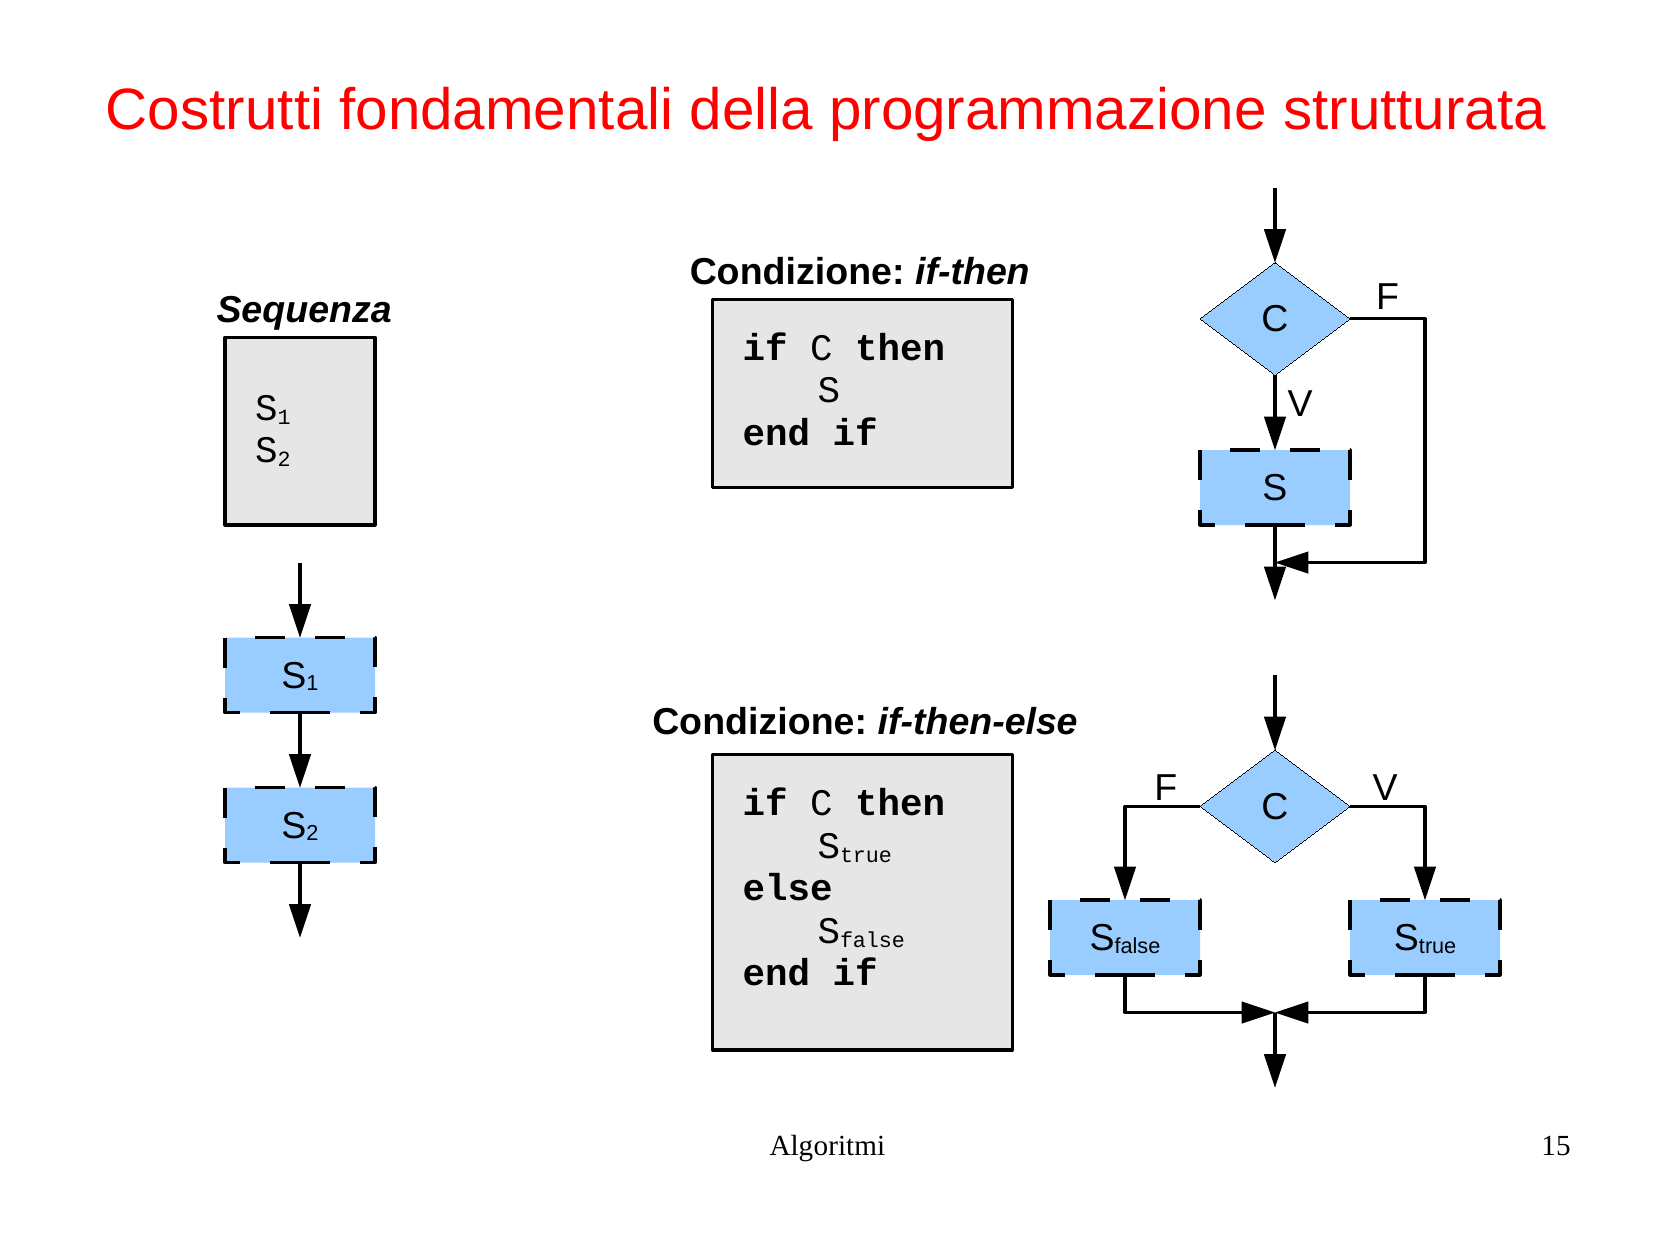

# Costrutti fondamentali della programmazione strutturata
Condizione: if-then
C
F
Sequenza
if C then
	S
end if
S1
S2
V
S
S1
Condizione: if-then-else
C
if C then
	Strue
else
	Sfalse
end if
F
V
S2
Sfalse
Strue
Algoritmi
15